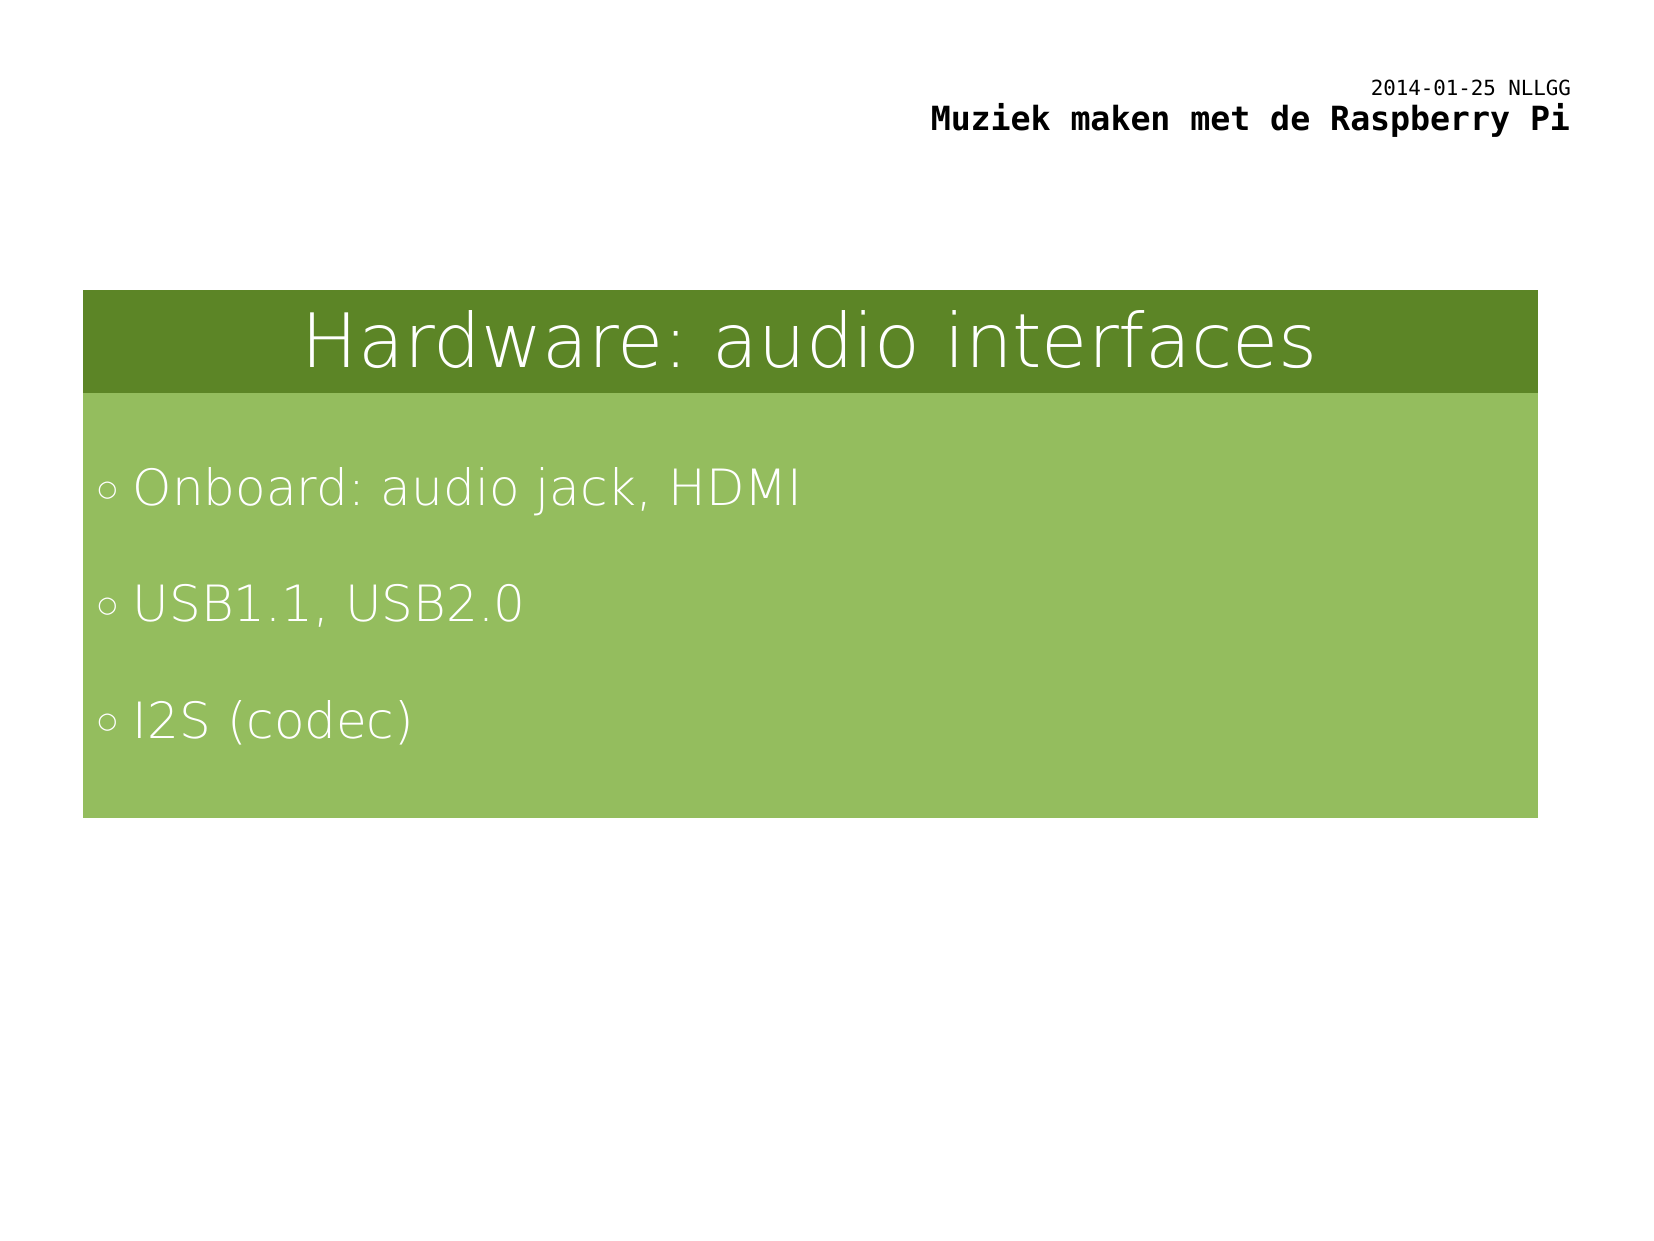

# 2014-01-25 NLLGG Muziek maken met de Raspberry Pi
| Hardware: audio interfaces |
| --- |
| Onboard: audio jack, HDMI USB1.1, USB2.0 I2S (codec) |